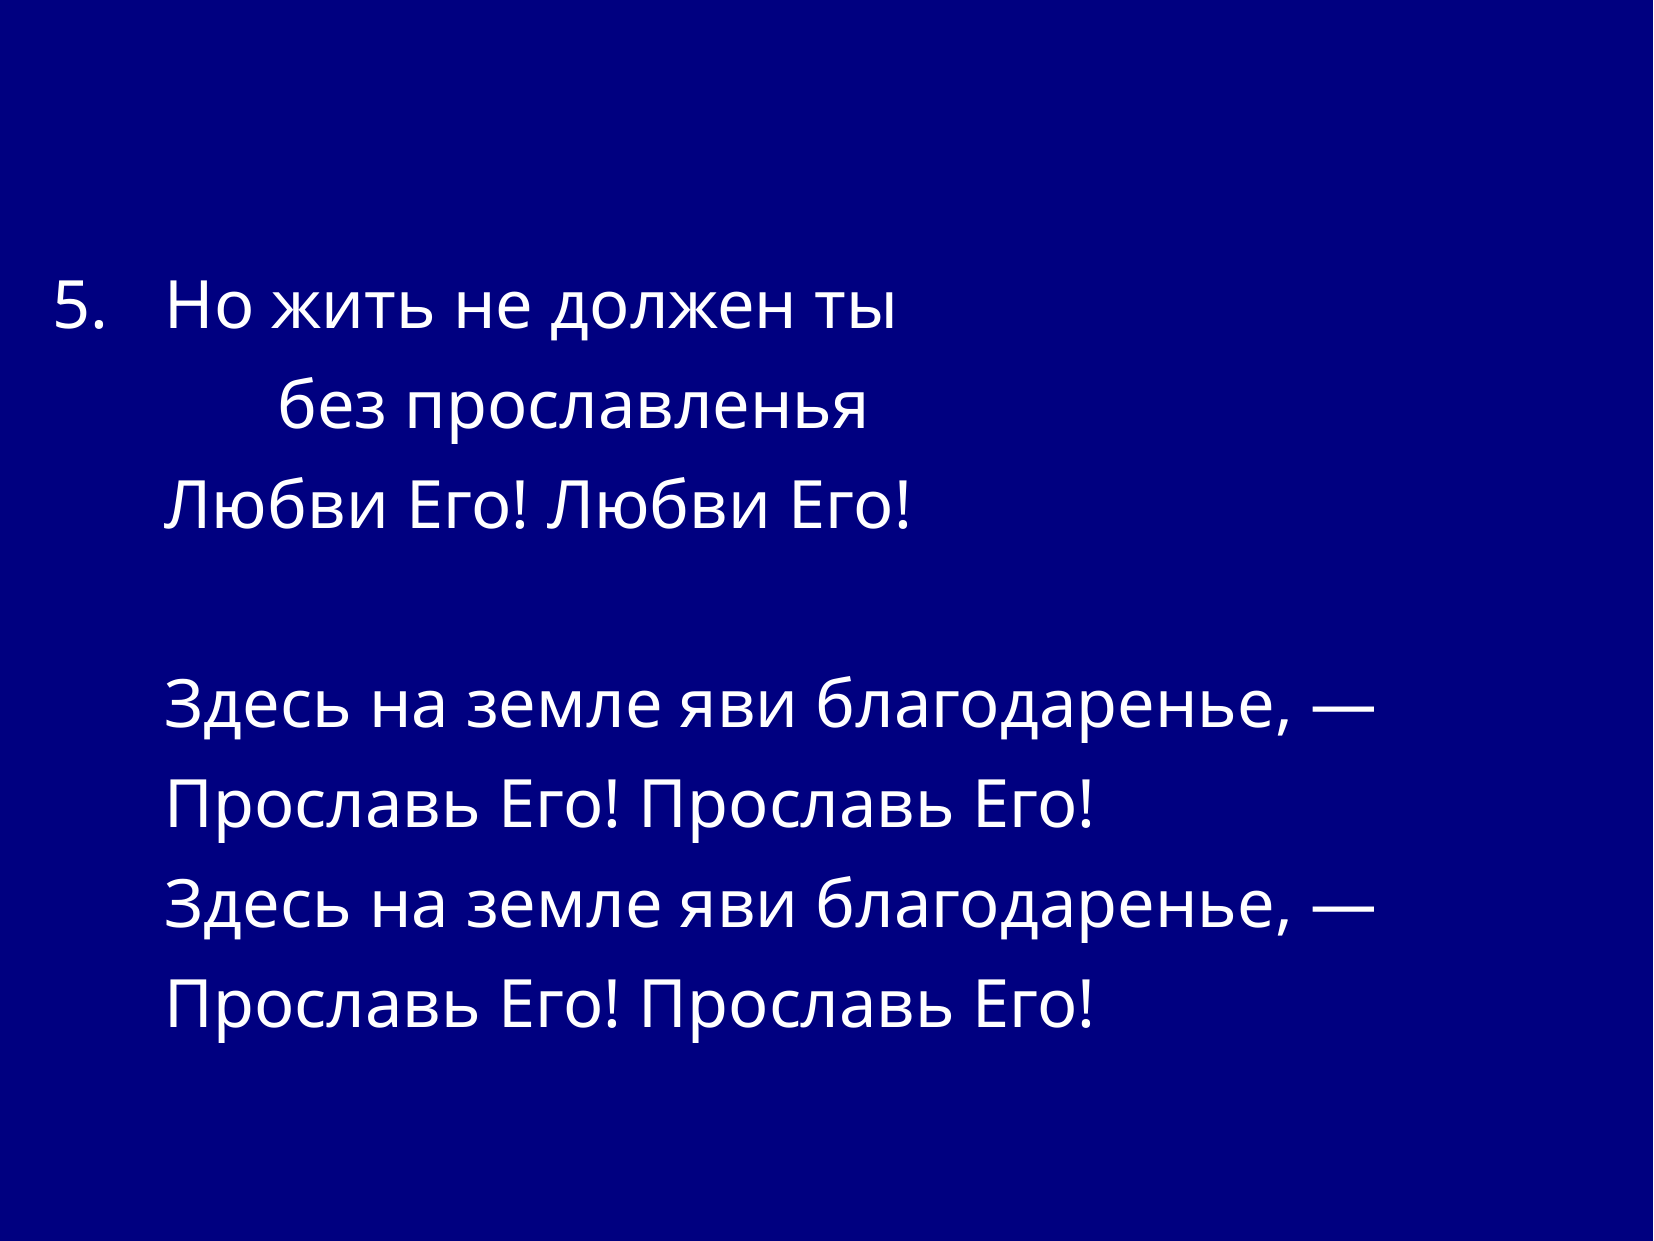

5.	Но жить не должен ты
		без прославленья
	Любви Его! Любви Его!
	Здесь на земле яви благодаренье, —
	Прославь Его! Прославь Его!
	Здесь на земле яви благодаренье, —
	Прославь Его! Прославь Его!